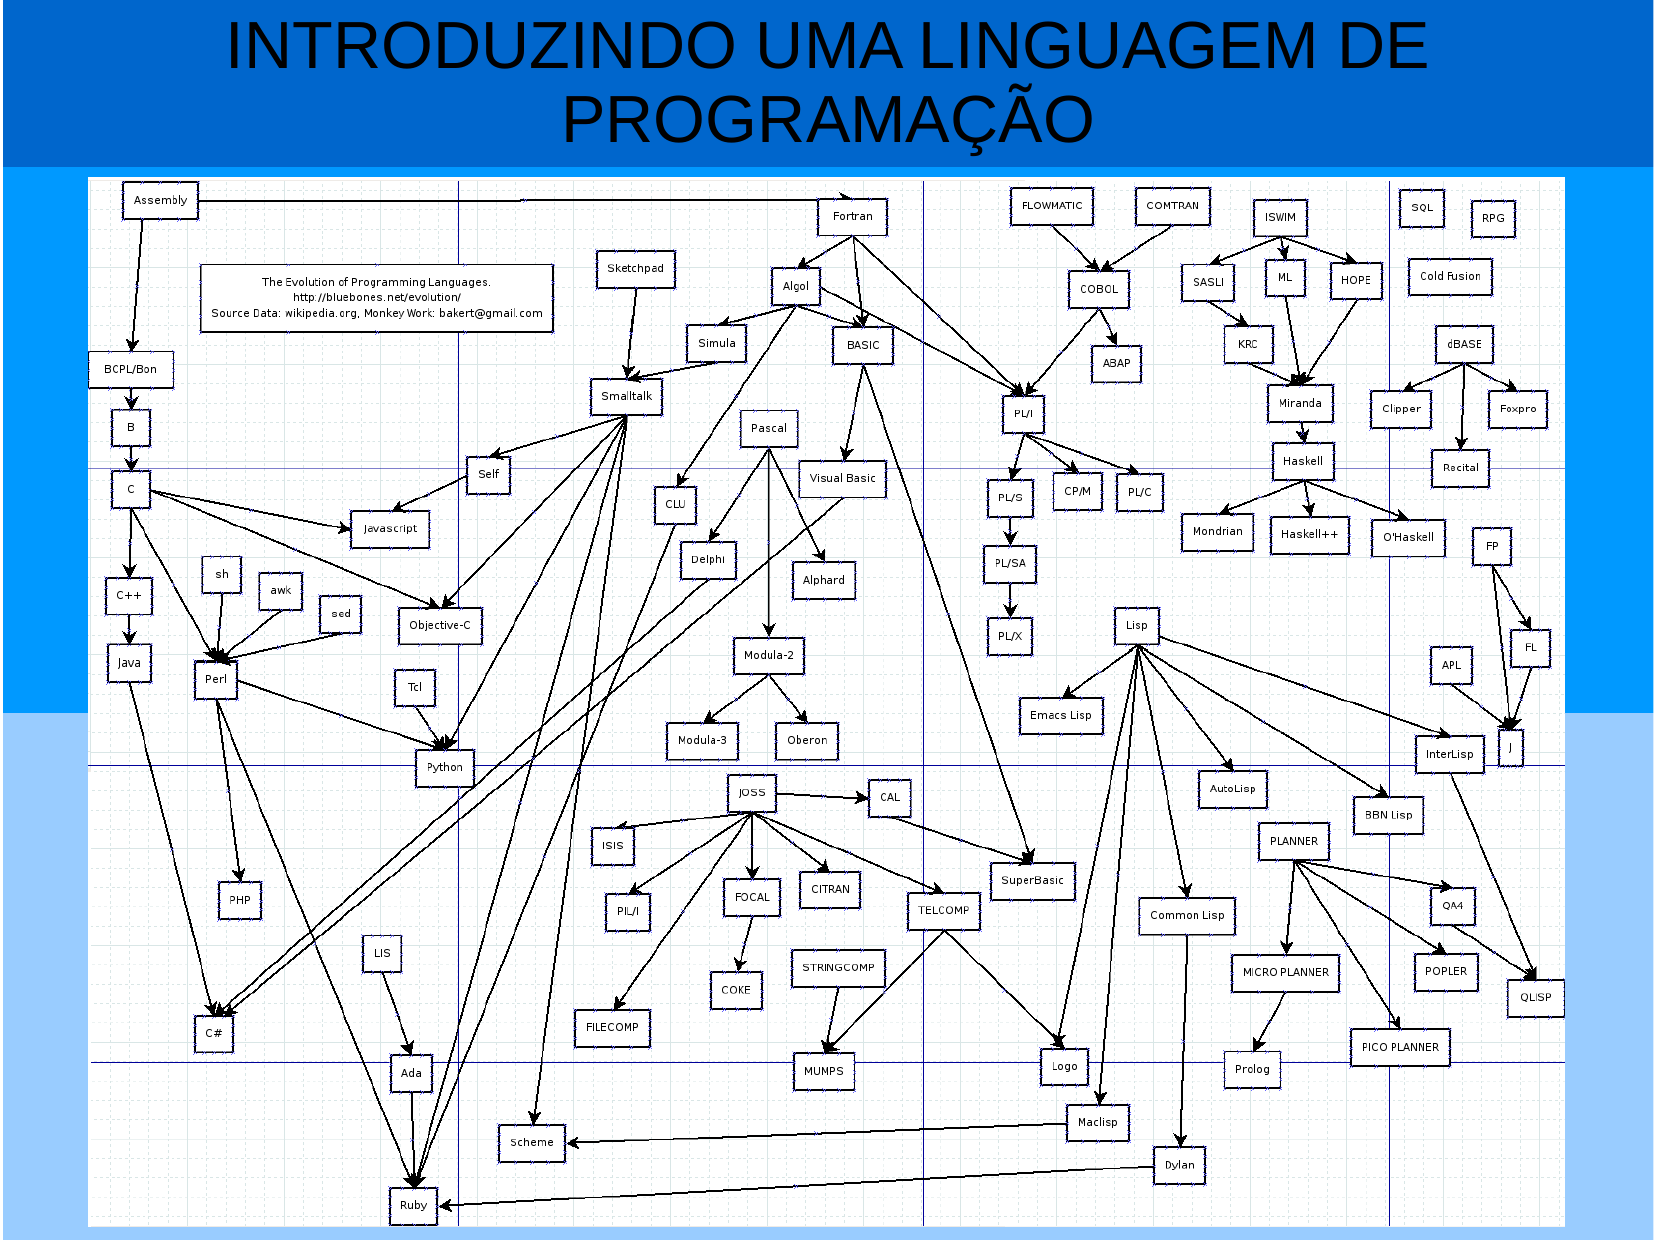

| INTRODUZINDO UMA LINGUAGEM DE PROGRAMAÇÃO |
| --- |
| |
| |